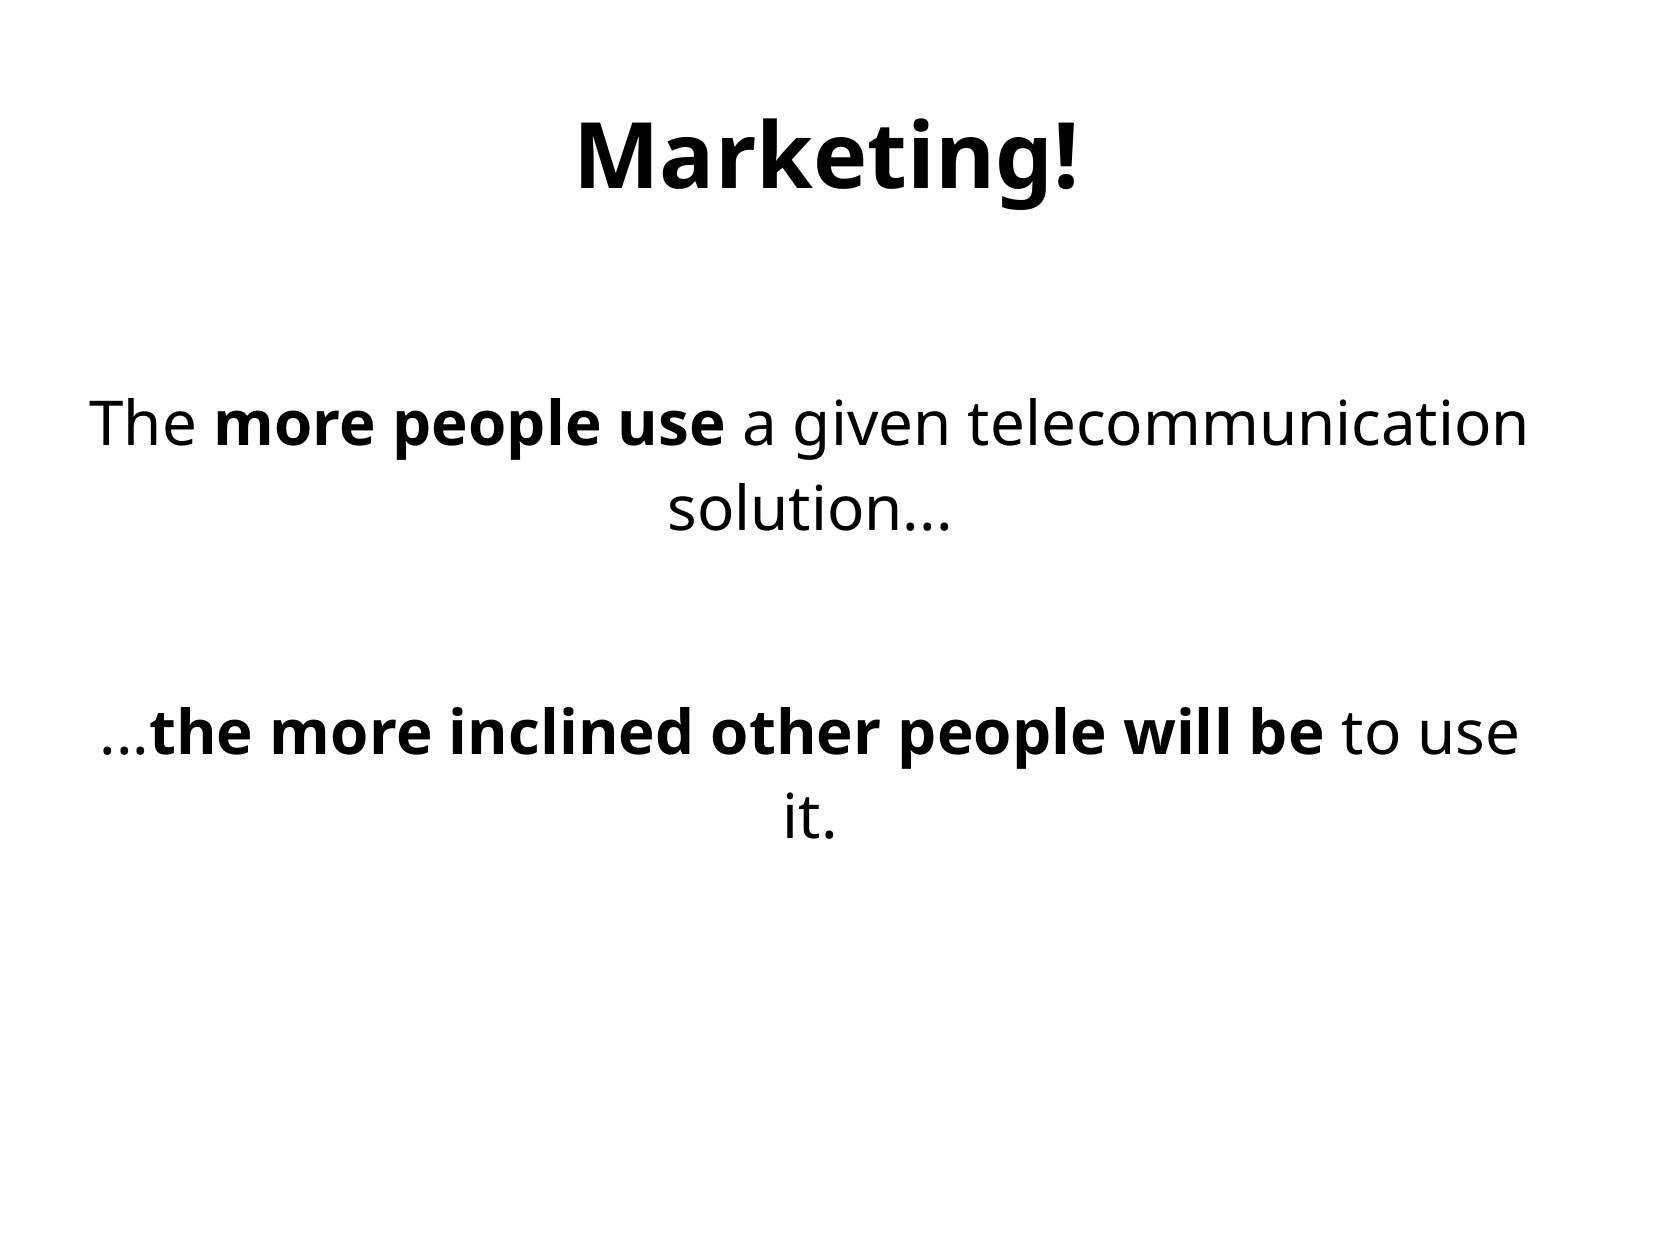

# Marketing!
The more people use a given telecommunication solution...
...the more inclined other people will be to use it.